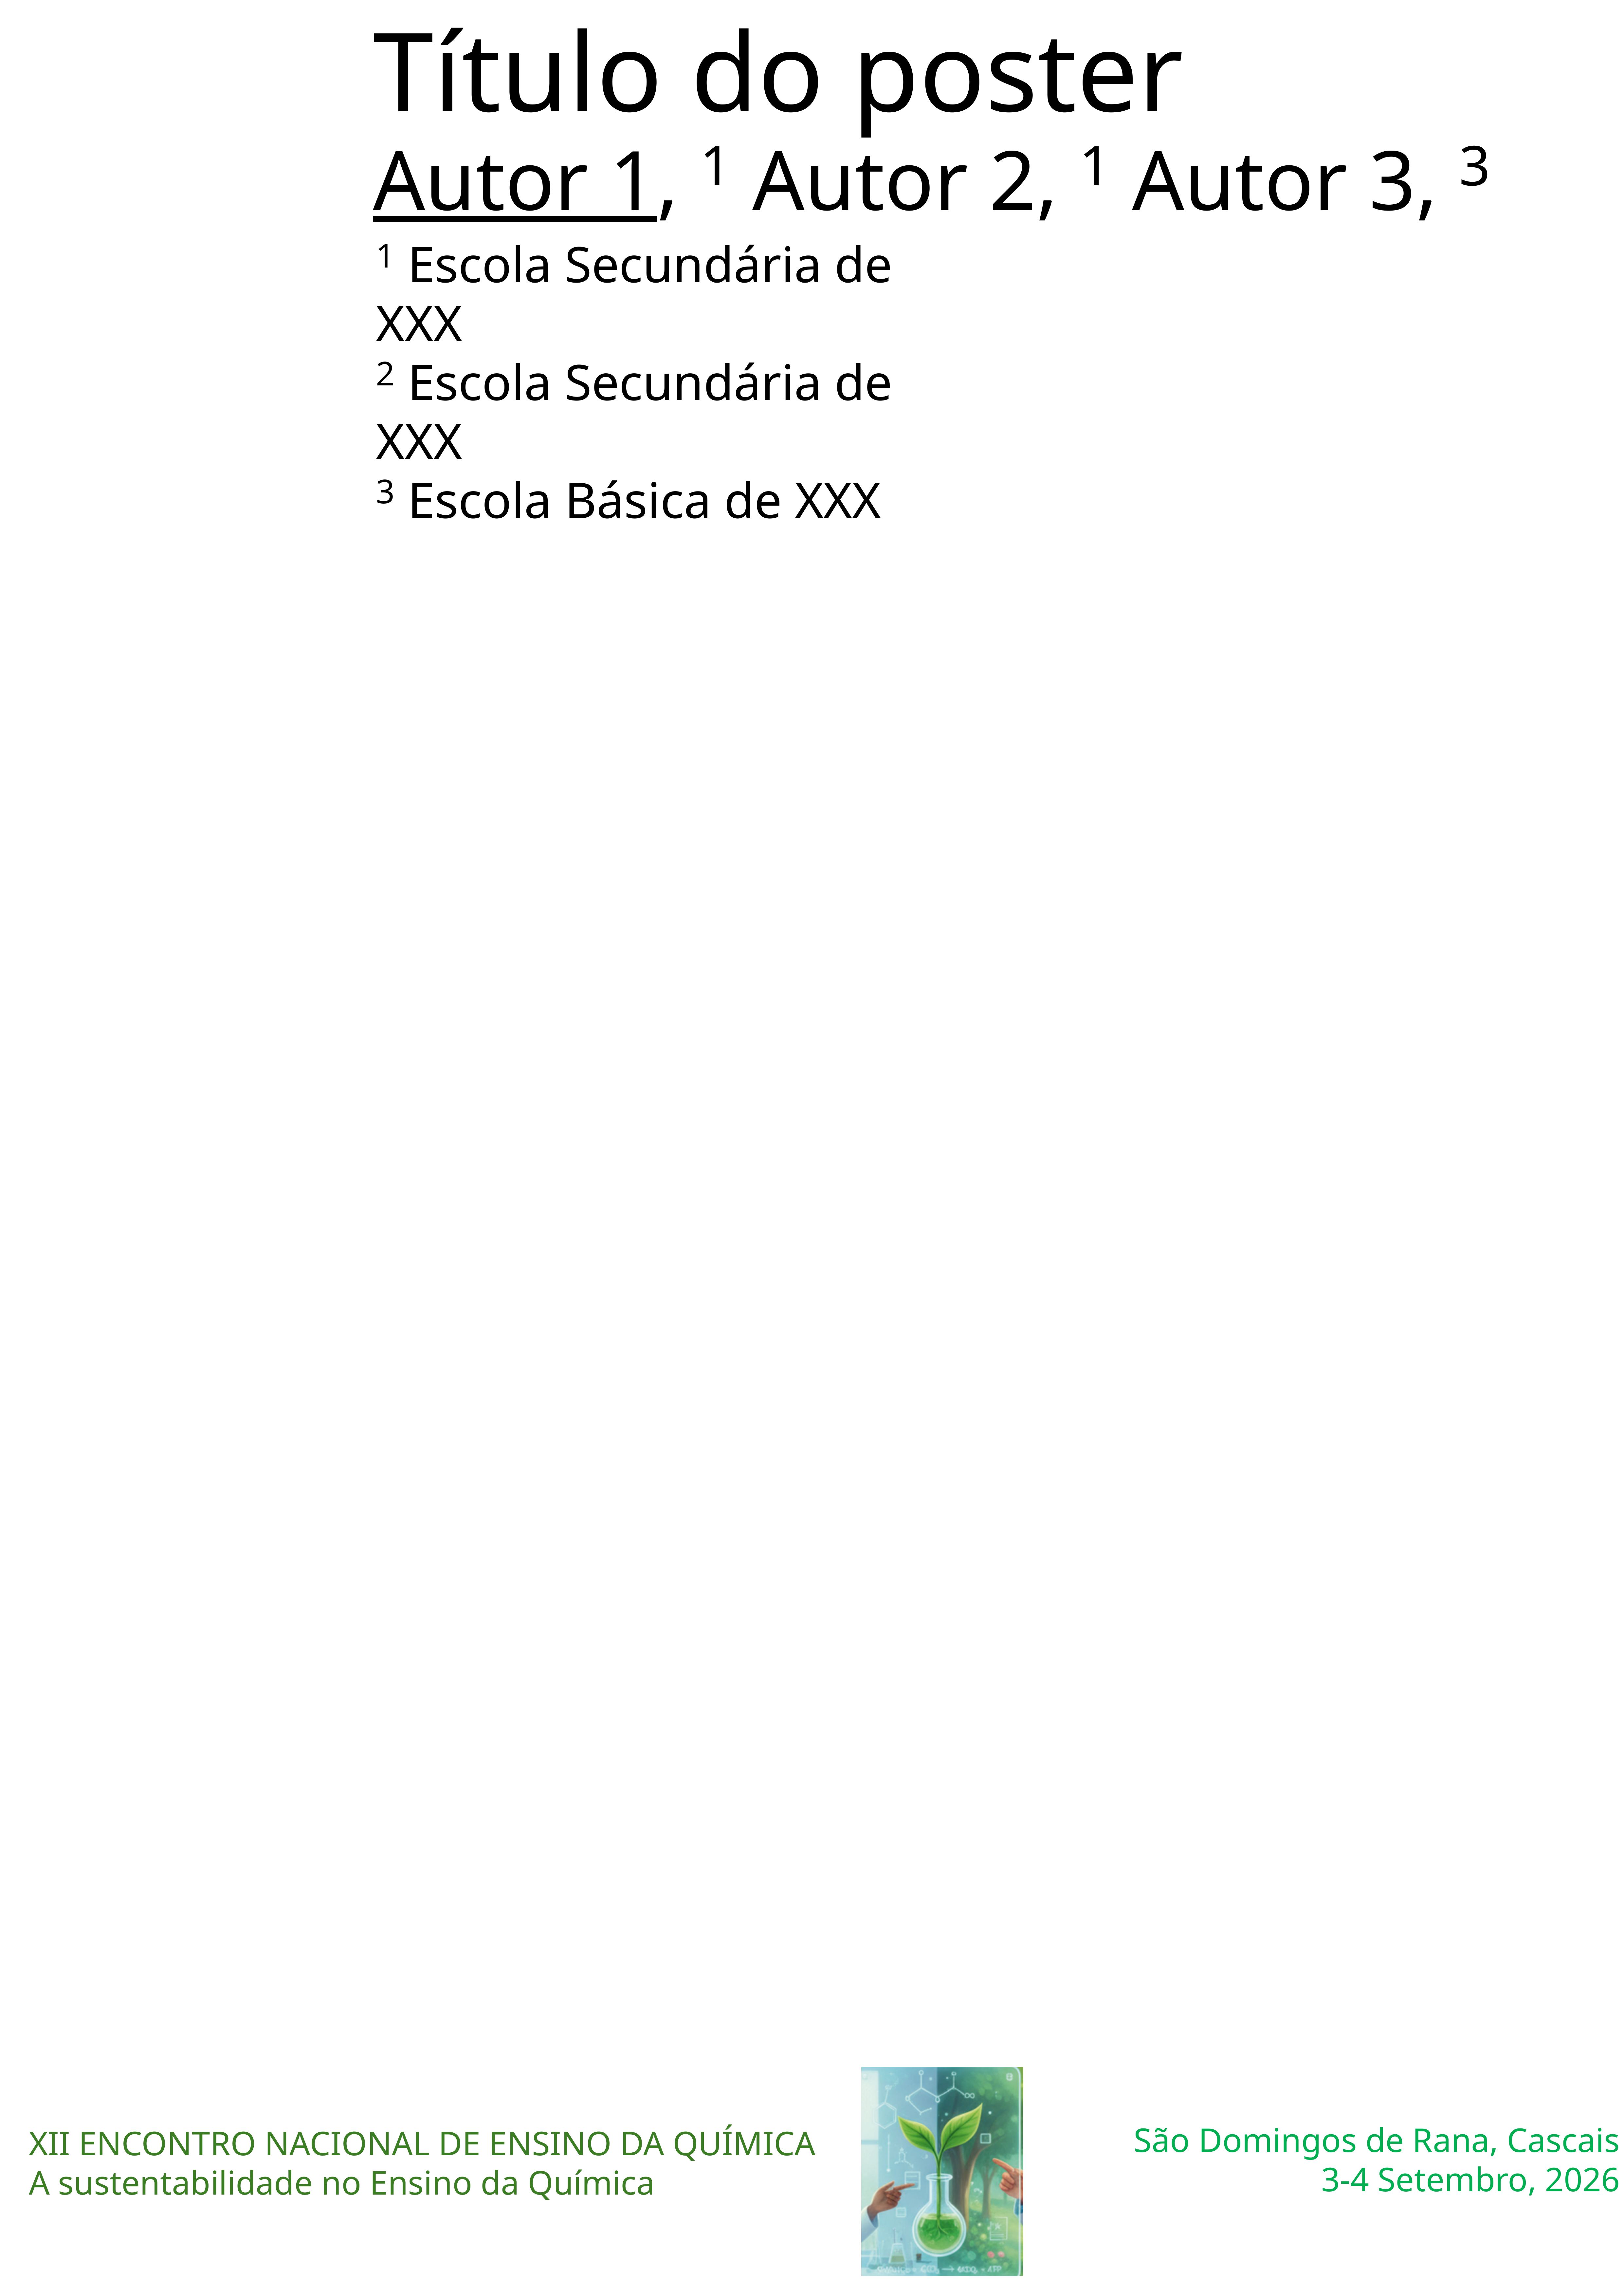

Título do poster
Autor 1, 1 Autor 2, 1 Autor 3, 3
1 Escola Secundária de XXX
2 Escola Secundária de XXX
3 Escola Básica de XXX
São Domingos de Rana, Cascais
3-4 Setembro, 2026
XII ENCONTRO NACIONAL DE ENSINO DA QUÍMICA
A sustentabilidade no Ensino da Química